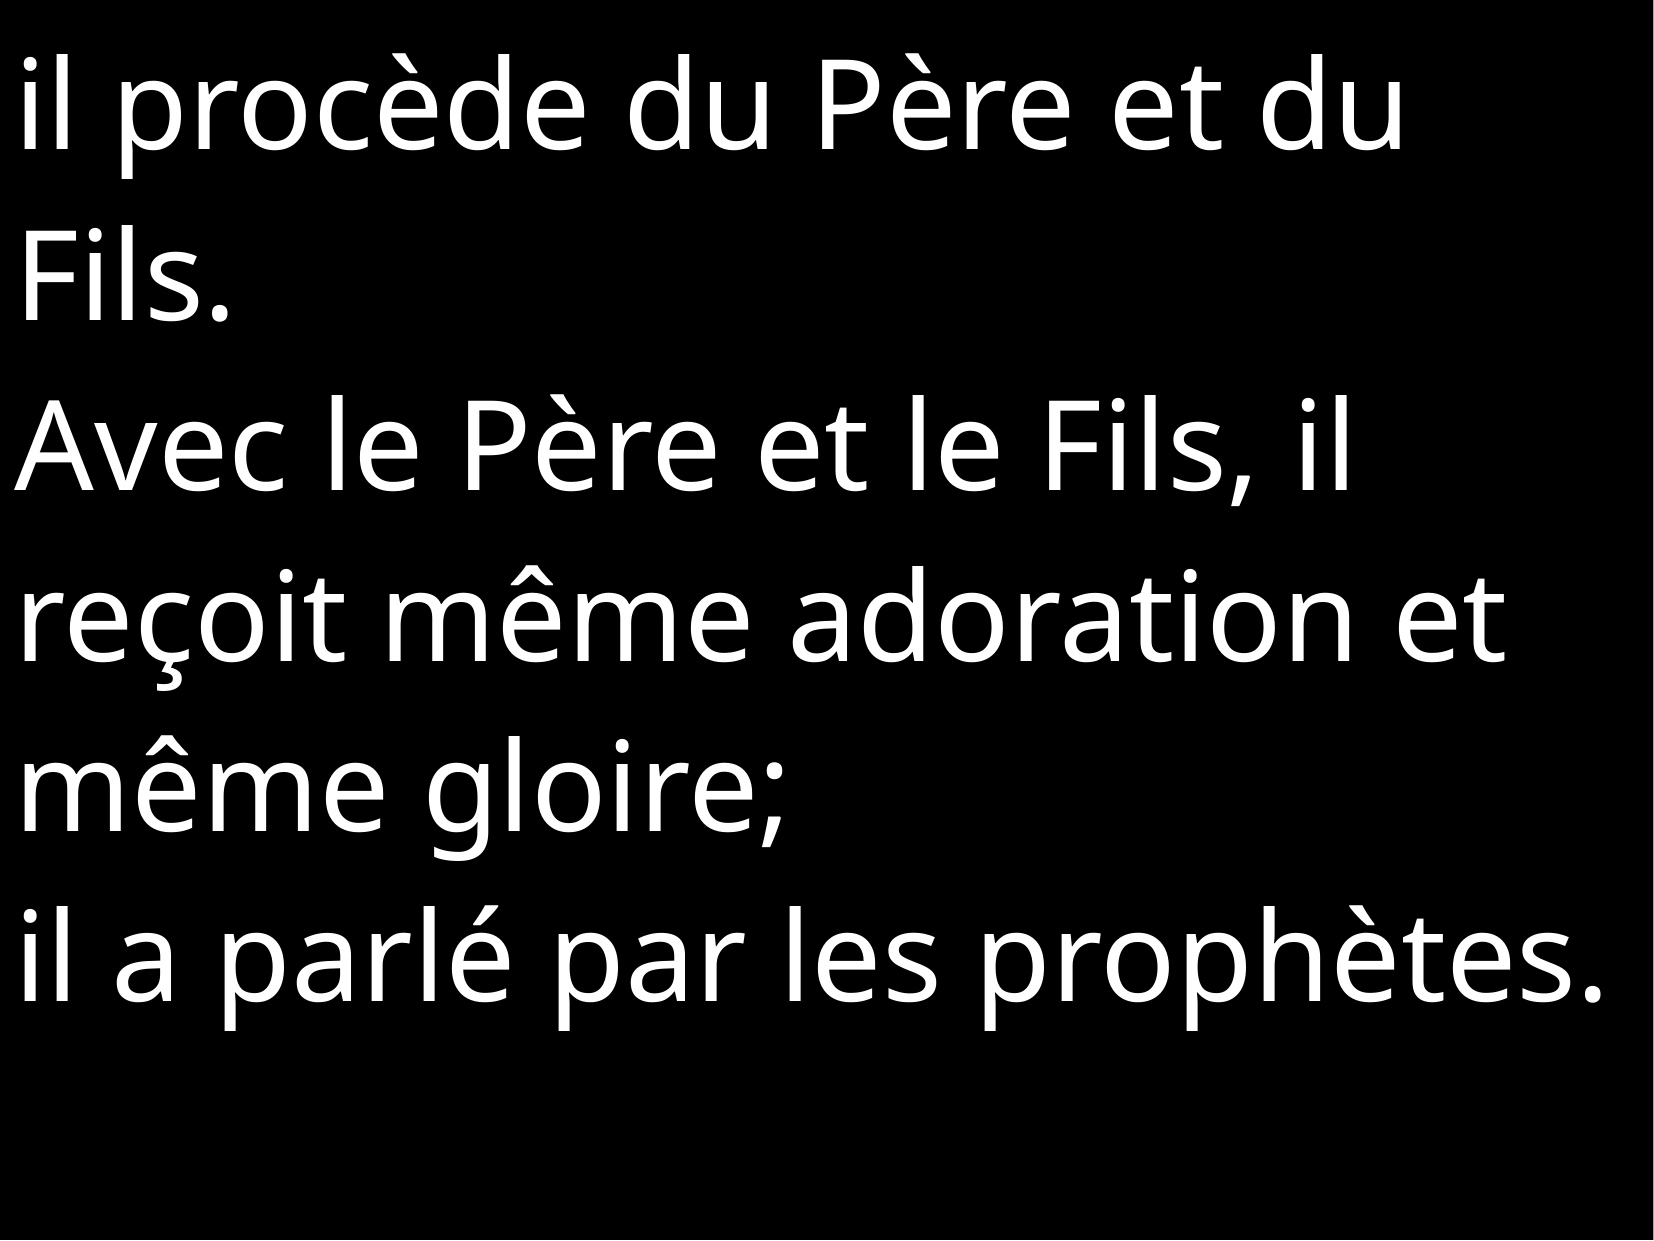

il procède du Père et du Fils.
Avec le Père et le Fils, il reçoit même adoration et même gloire;
il a parlé par les prophètes.